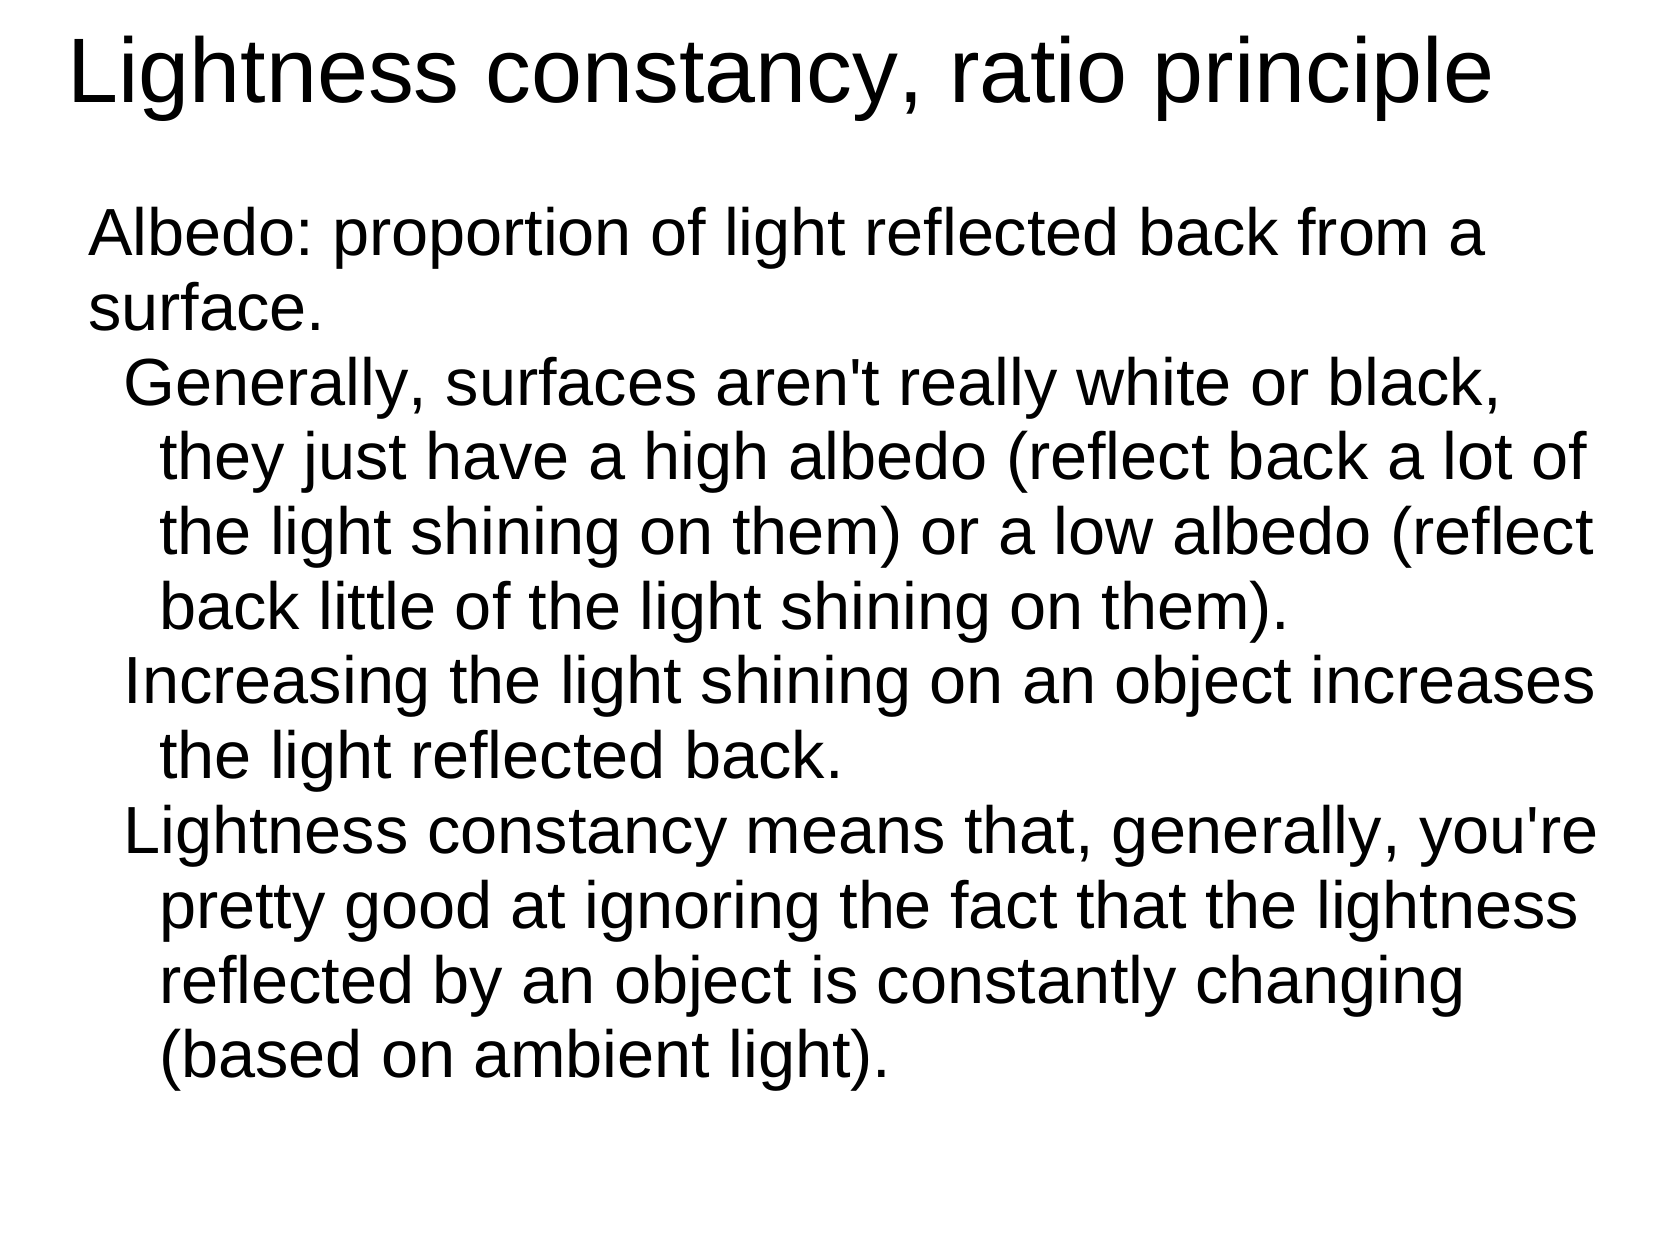

# Lightness constancy, ratio principle
Albedo: proportion of light reflected back from a surface.
Generally, surfaces aren't really white or black, they just have a high albedo (reflect back a lot of the light shining on them) or a low albedo (reflect back little of the light shining on them).
Increasing the light shining on an object increases the light reflected back.
Lightness constancy means that, generally, you're pretty good at ignoring the fact that the lightness reflected by an object is constantly changing (based on ambient light).